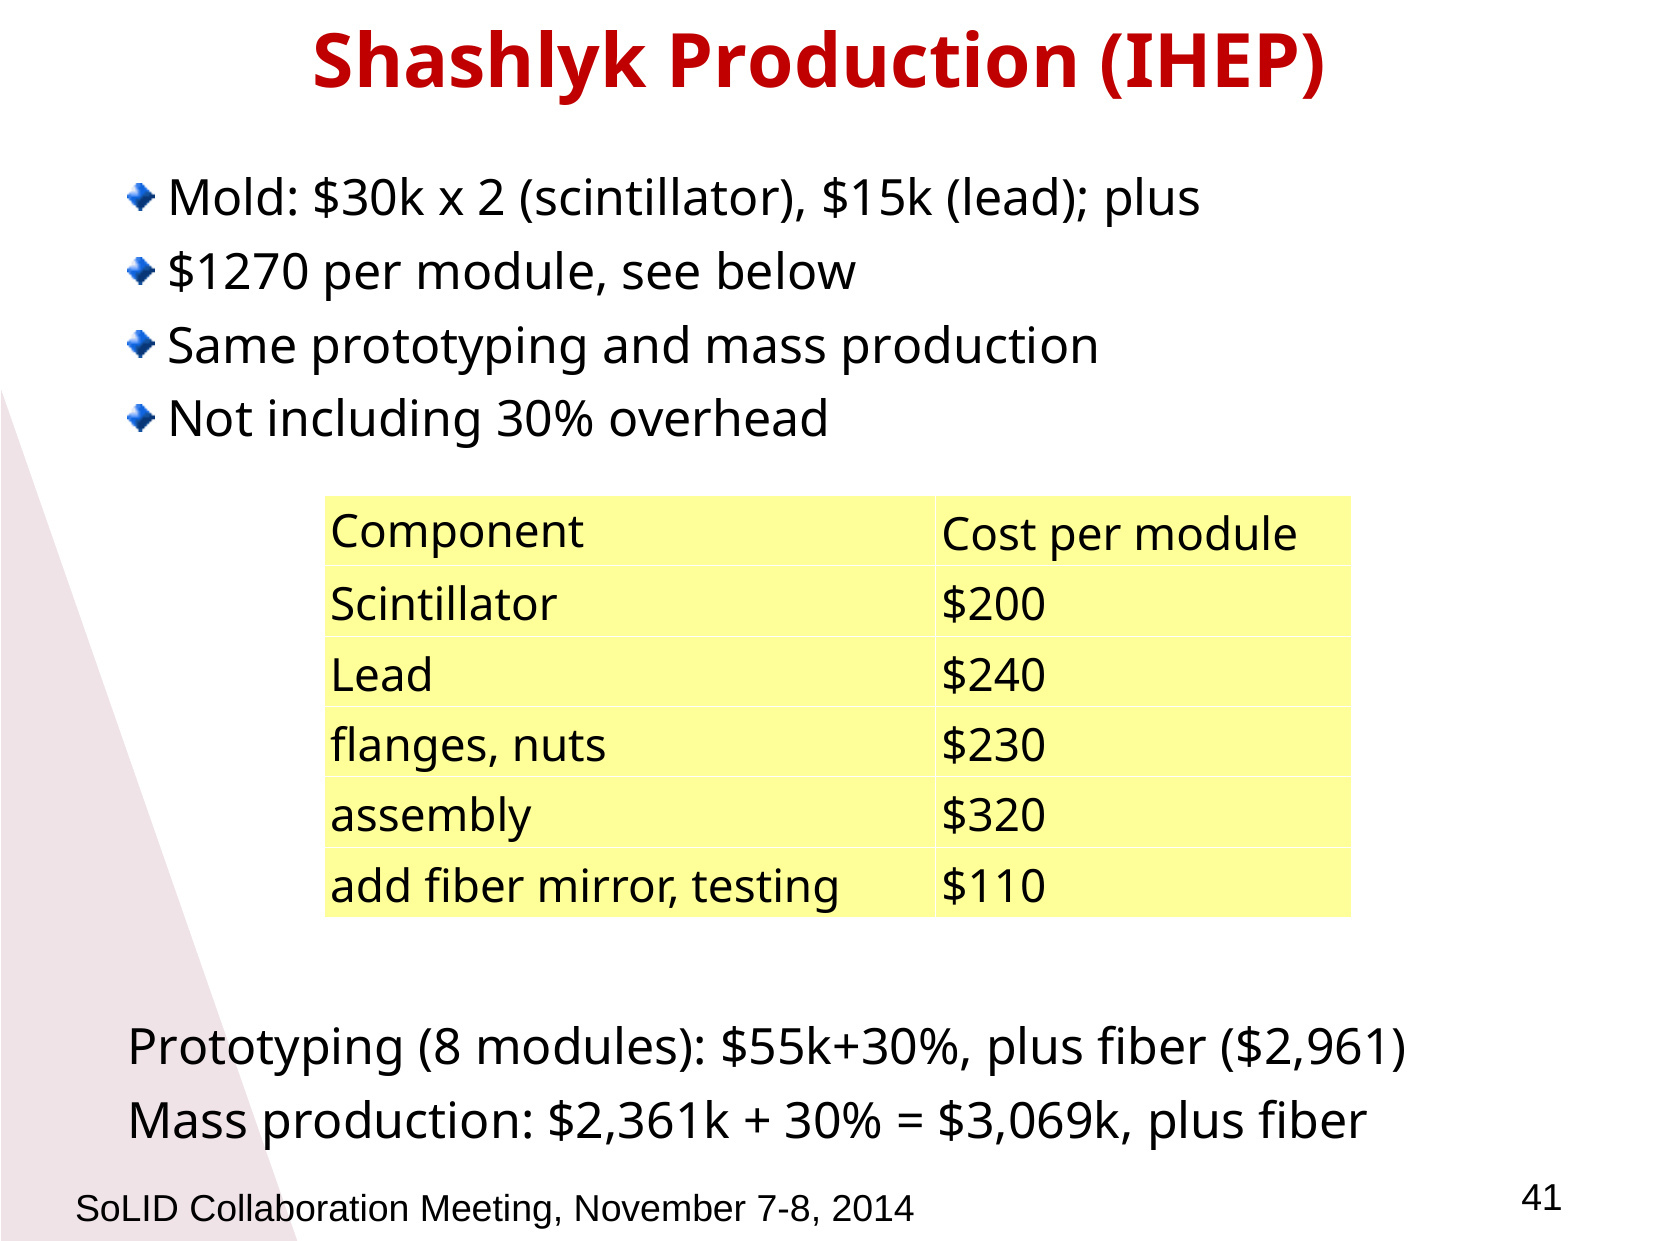

# Shashlyk Production (IHEP)
Mold: $30k x 2 (scintillator), $15k (lead); plus
$1270 per module, see below
Same prototyping and mass production
Not including 30% overhead
| Component | Cost per module |
| --- | --- |
| Scintillator | $200 |
| Lead | $240 |
| flanges, nuts | $230 |
| assembly | $320 |
| add fiber mirror, testing | $110 |
Prototyping (8 modules): $55k+30%, plus fiber ($2,961)
Mass production: $2,361k + 30% = $3,069k, plus fiber
41